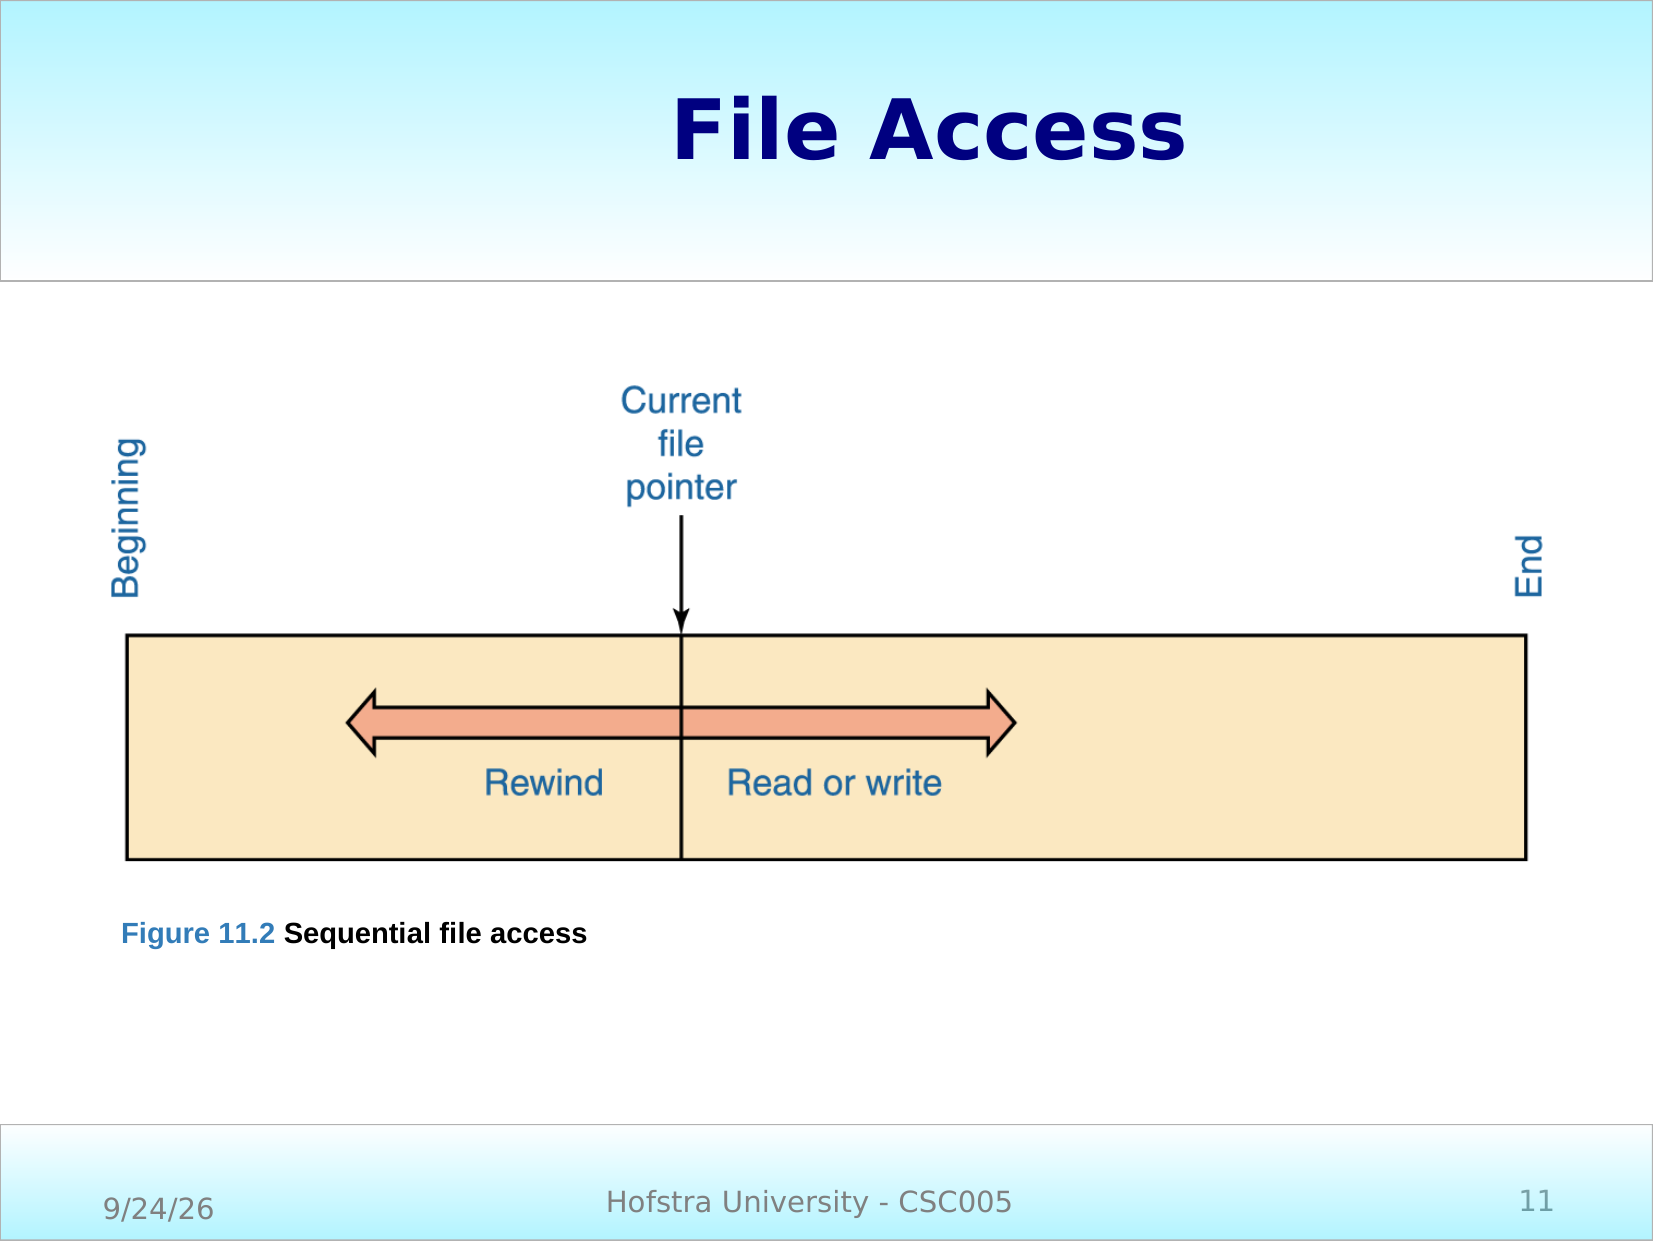

# File Access
Figure 11.2 Sequential file access
11
Hofstra University - CSC005